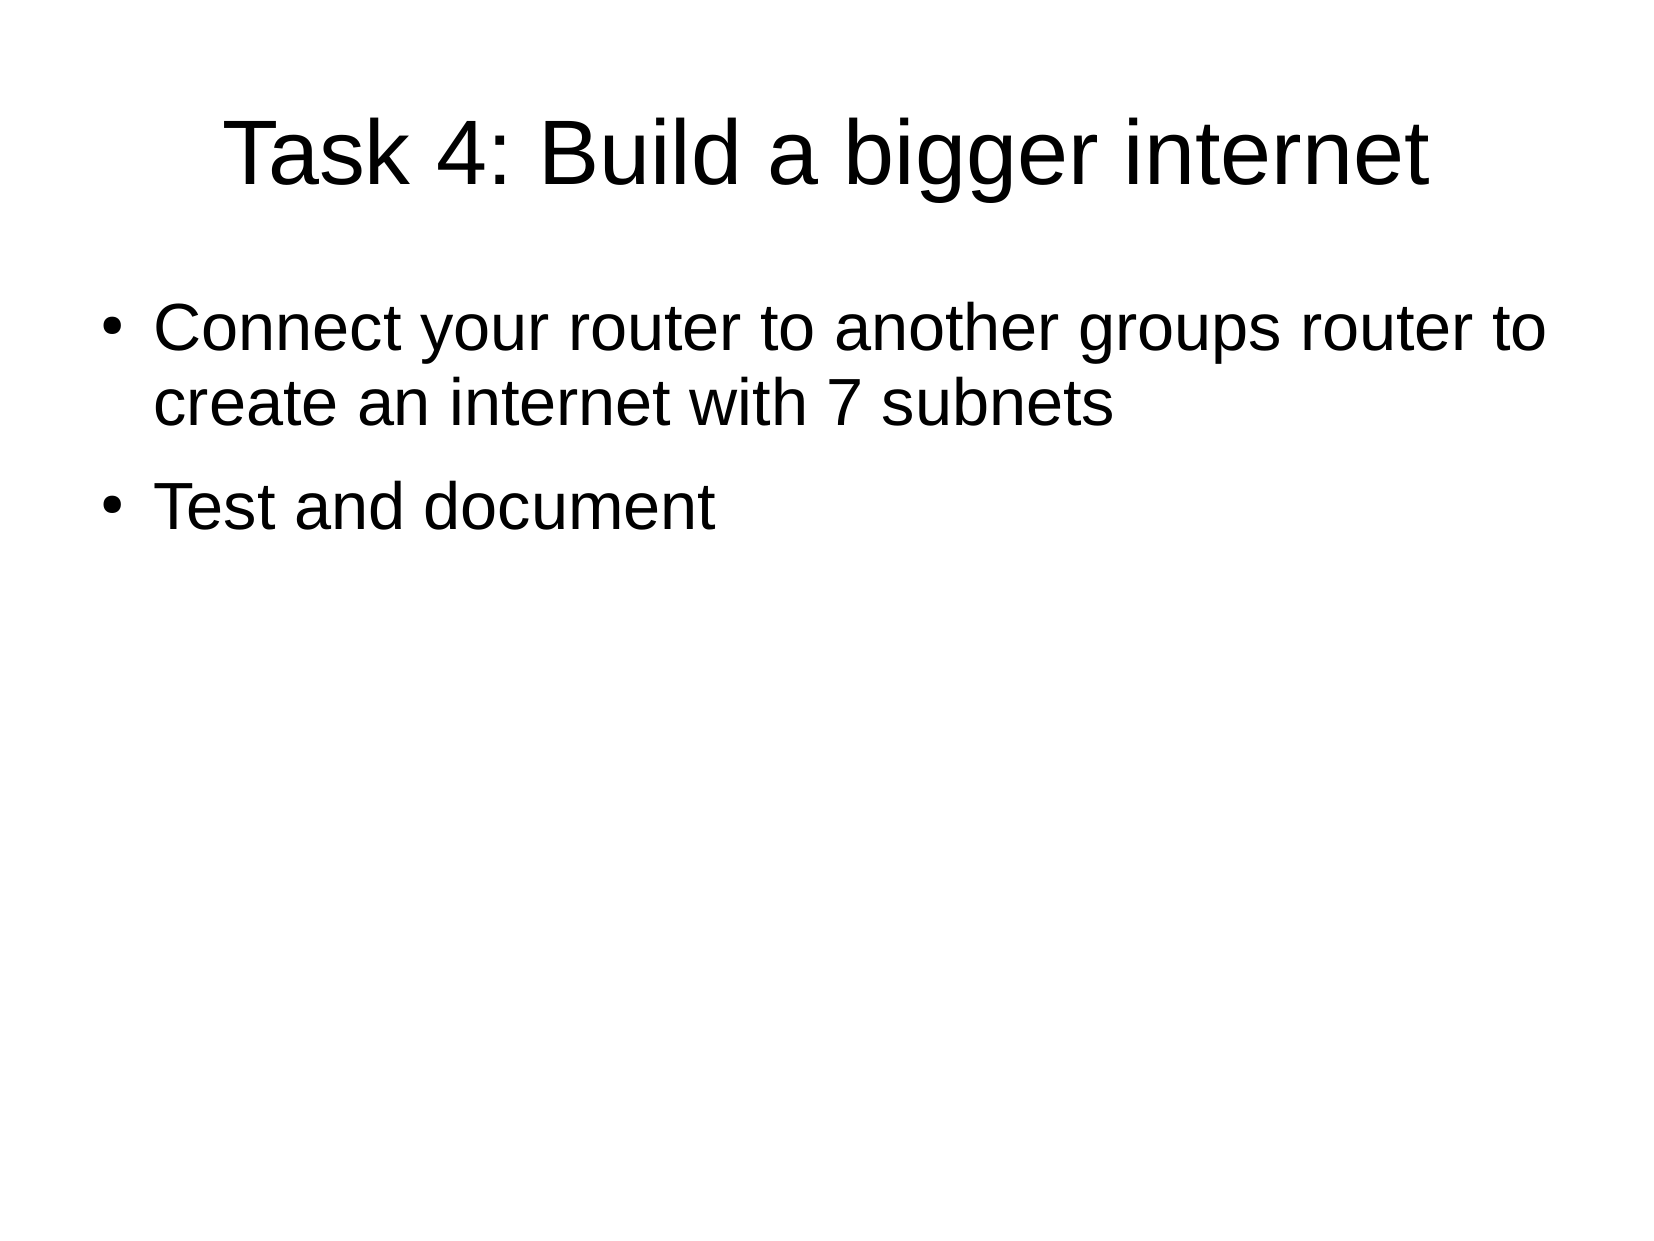

# Task 4: Build a bigger internet
Connect your router to another groups router to create an internet with 7 subnets
Test and document